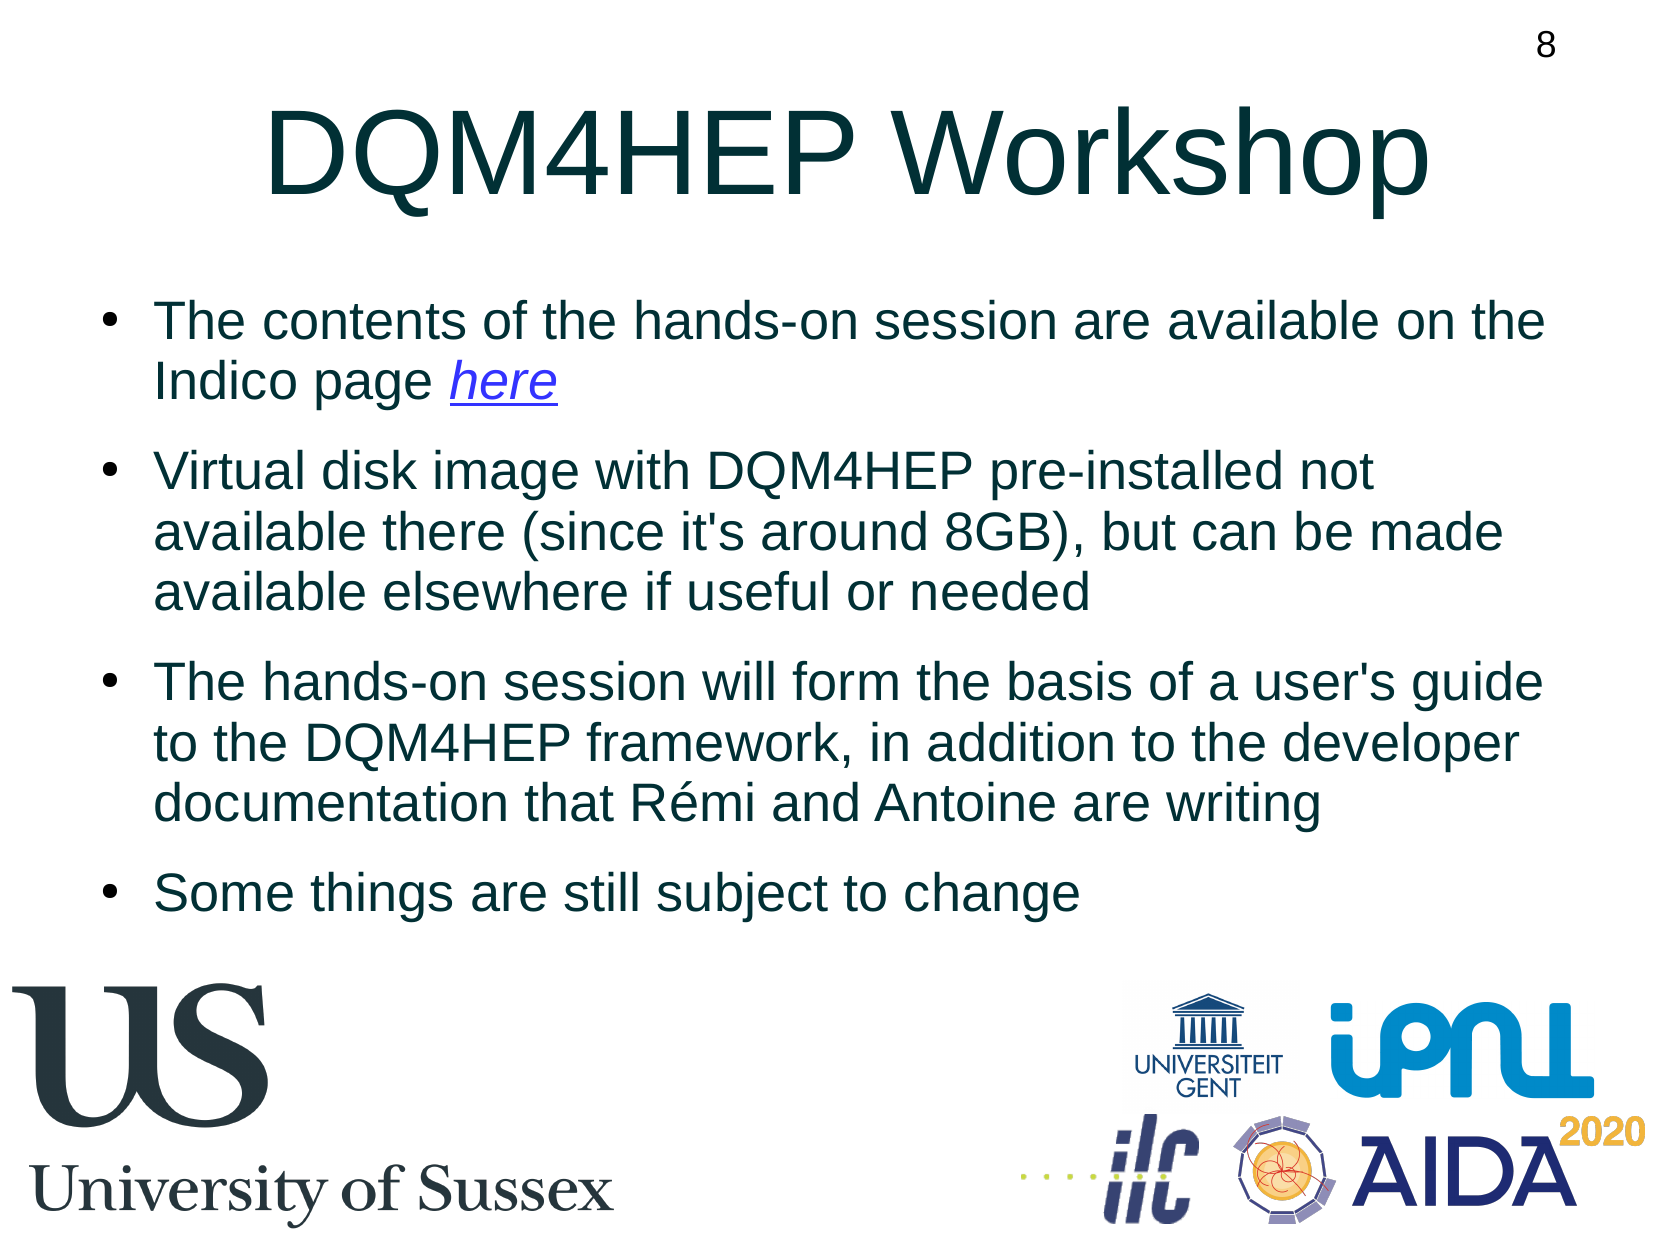

# DQM4HEP Workshop
The contents of the hands-on session are available on the Indico page here
Virtual disk image with DQM4HEP pre-installed not available there (since it's around 8GB), but can be made available elsewhere if useful or needed
The hands-on session will form the basis of a user's guide to the DQM4HEP framework, in addition to the developer documentation that Rémi and Antoine are writing
Some things are still subject to change